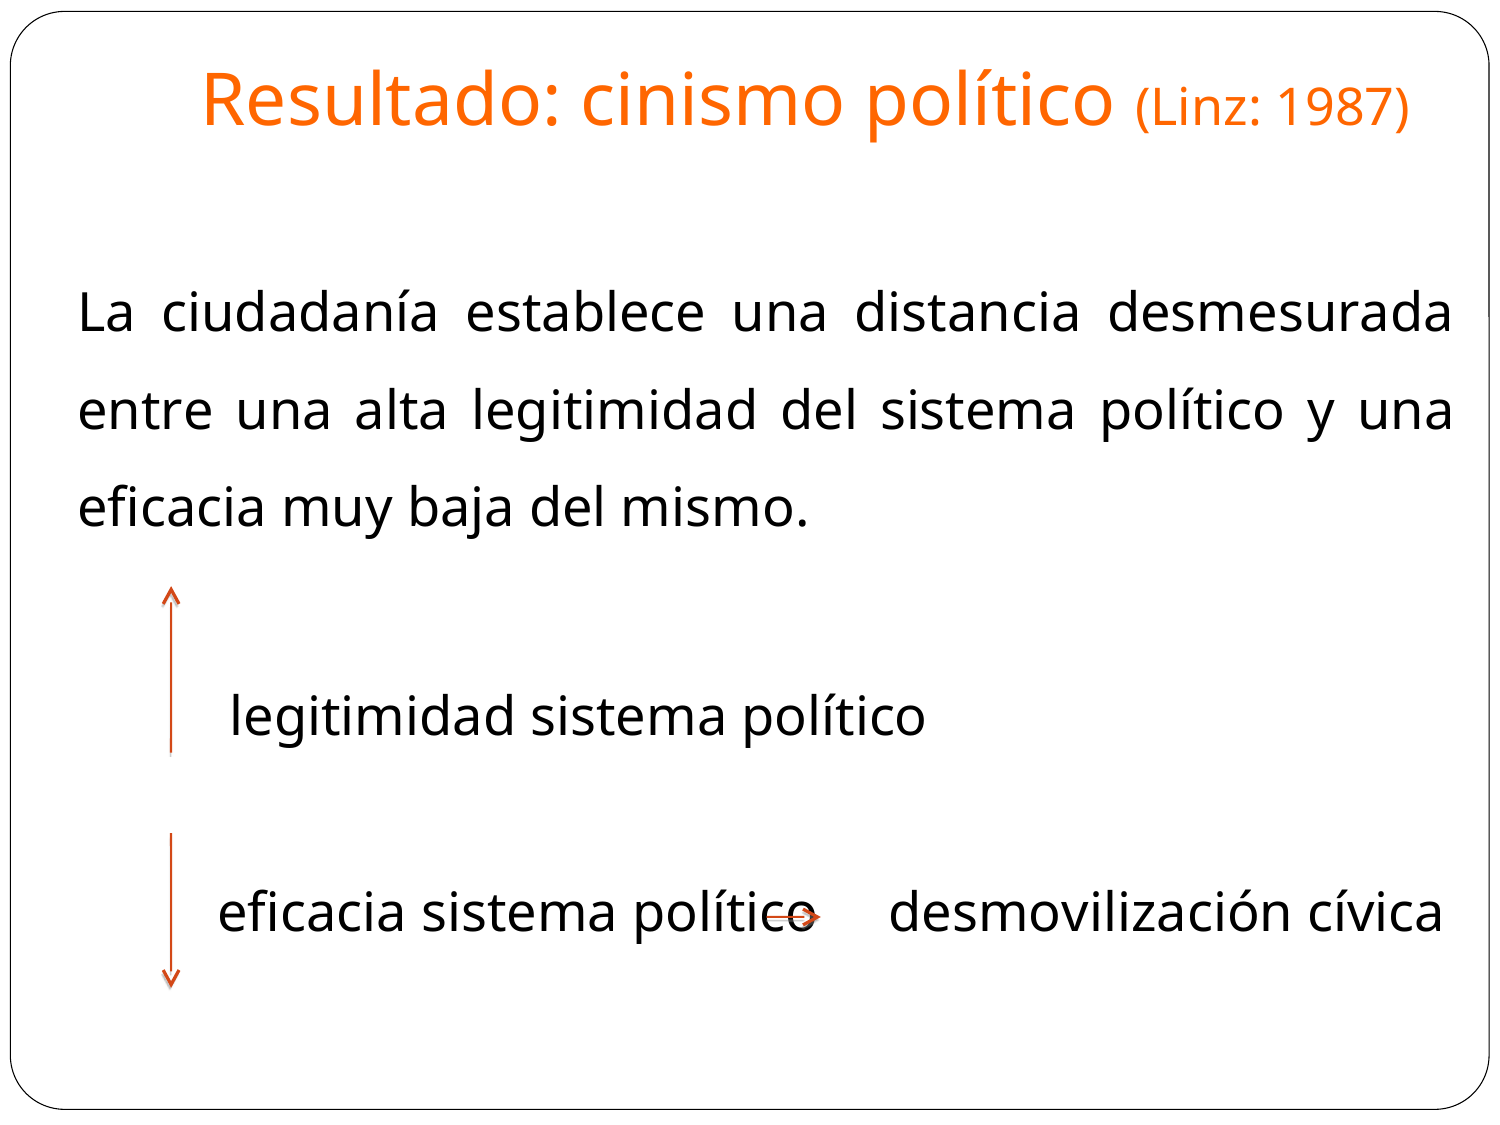

#
Resultado: cinismo político (Linz: 1987)
La ciudadanía establece una distancia desmesurada entre una alta legitimidad del sistema político y una eficacia muy baja del mismo.
 legitimidad sistema político
 eficacia sistema político desmovilización cívica